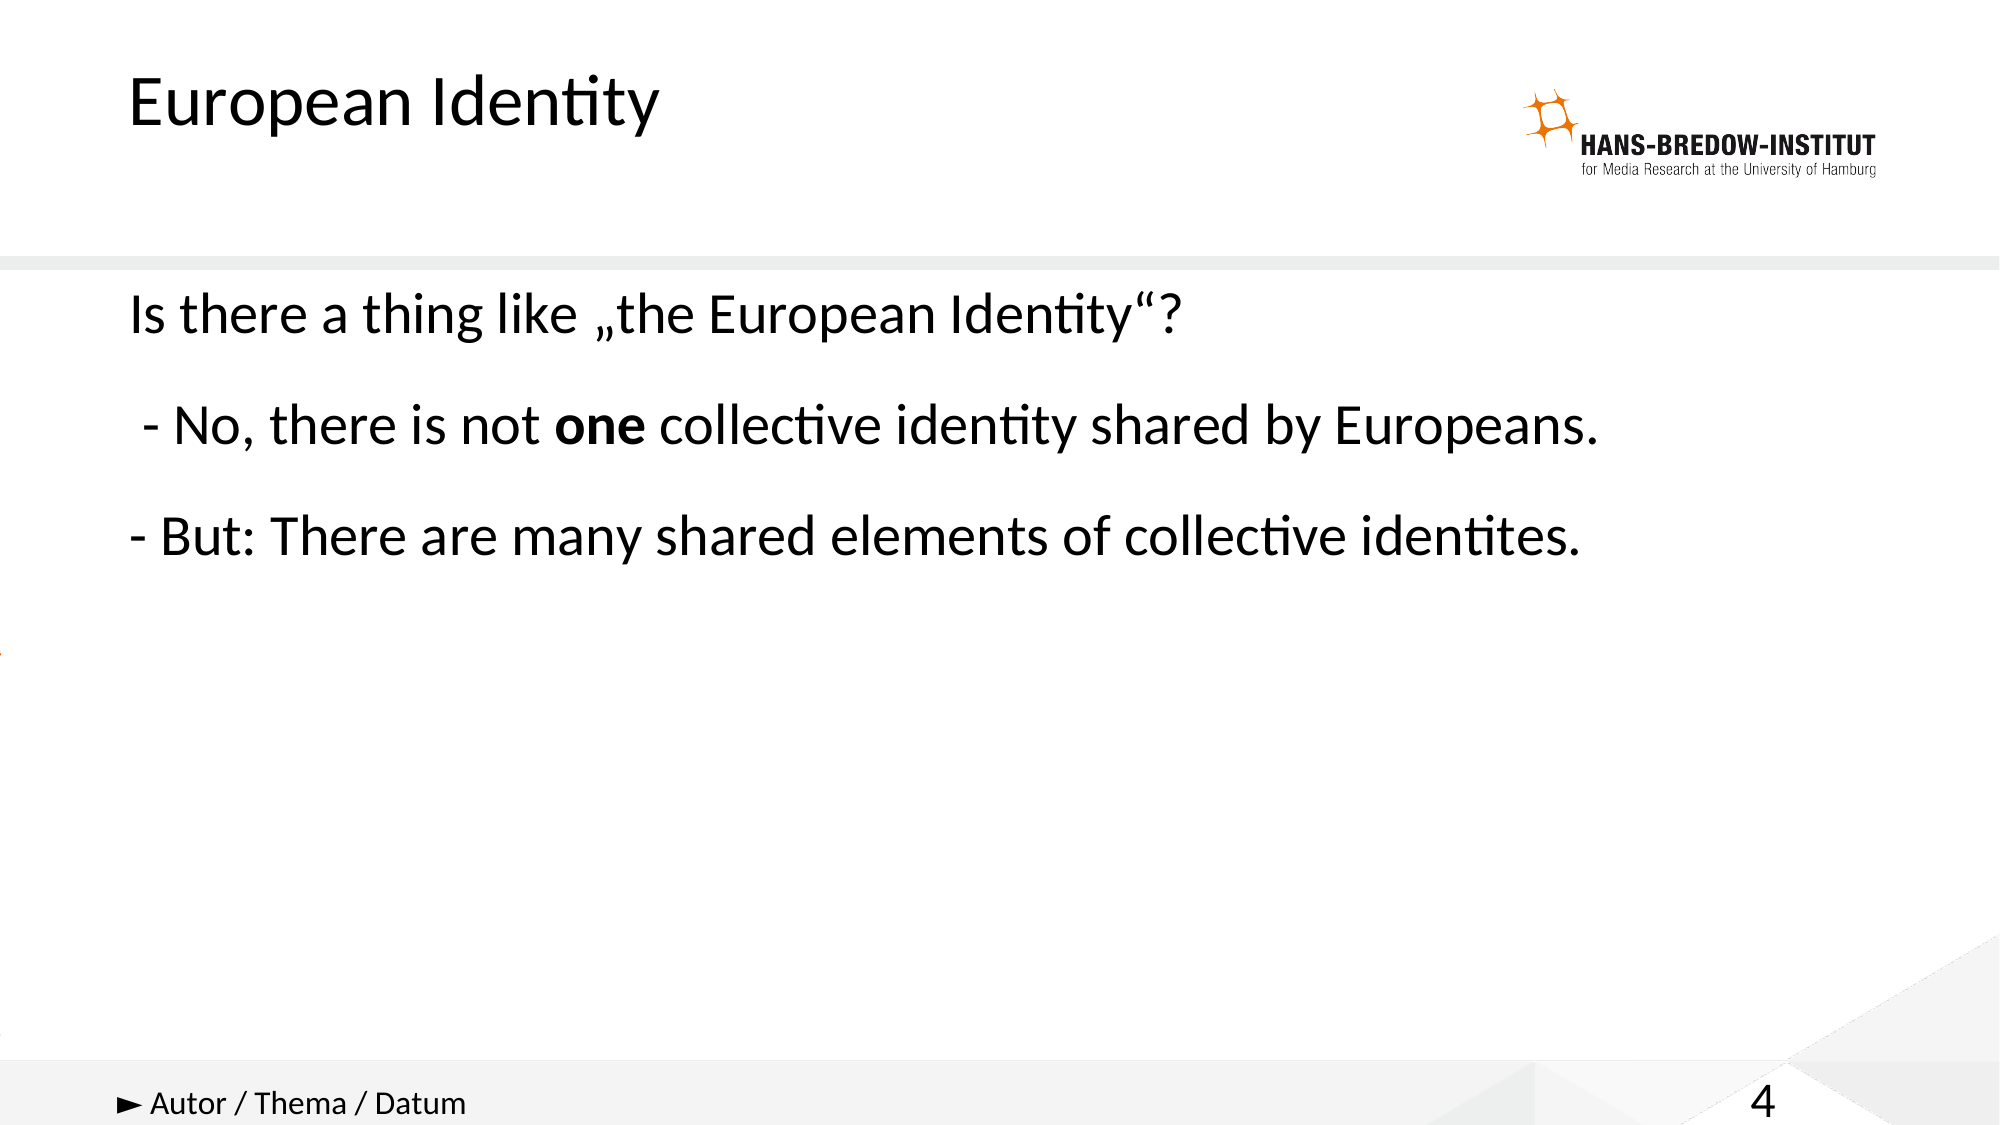

European Identity
Is there a thing like „the European Identity“?
 - No, there is not one collective identity shared by Europeans.
- But: There are many shared elements of collective identites.